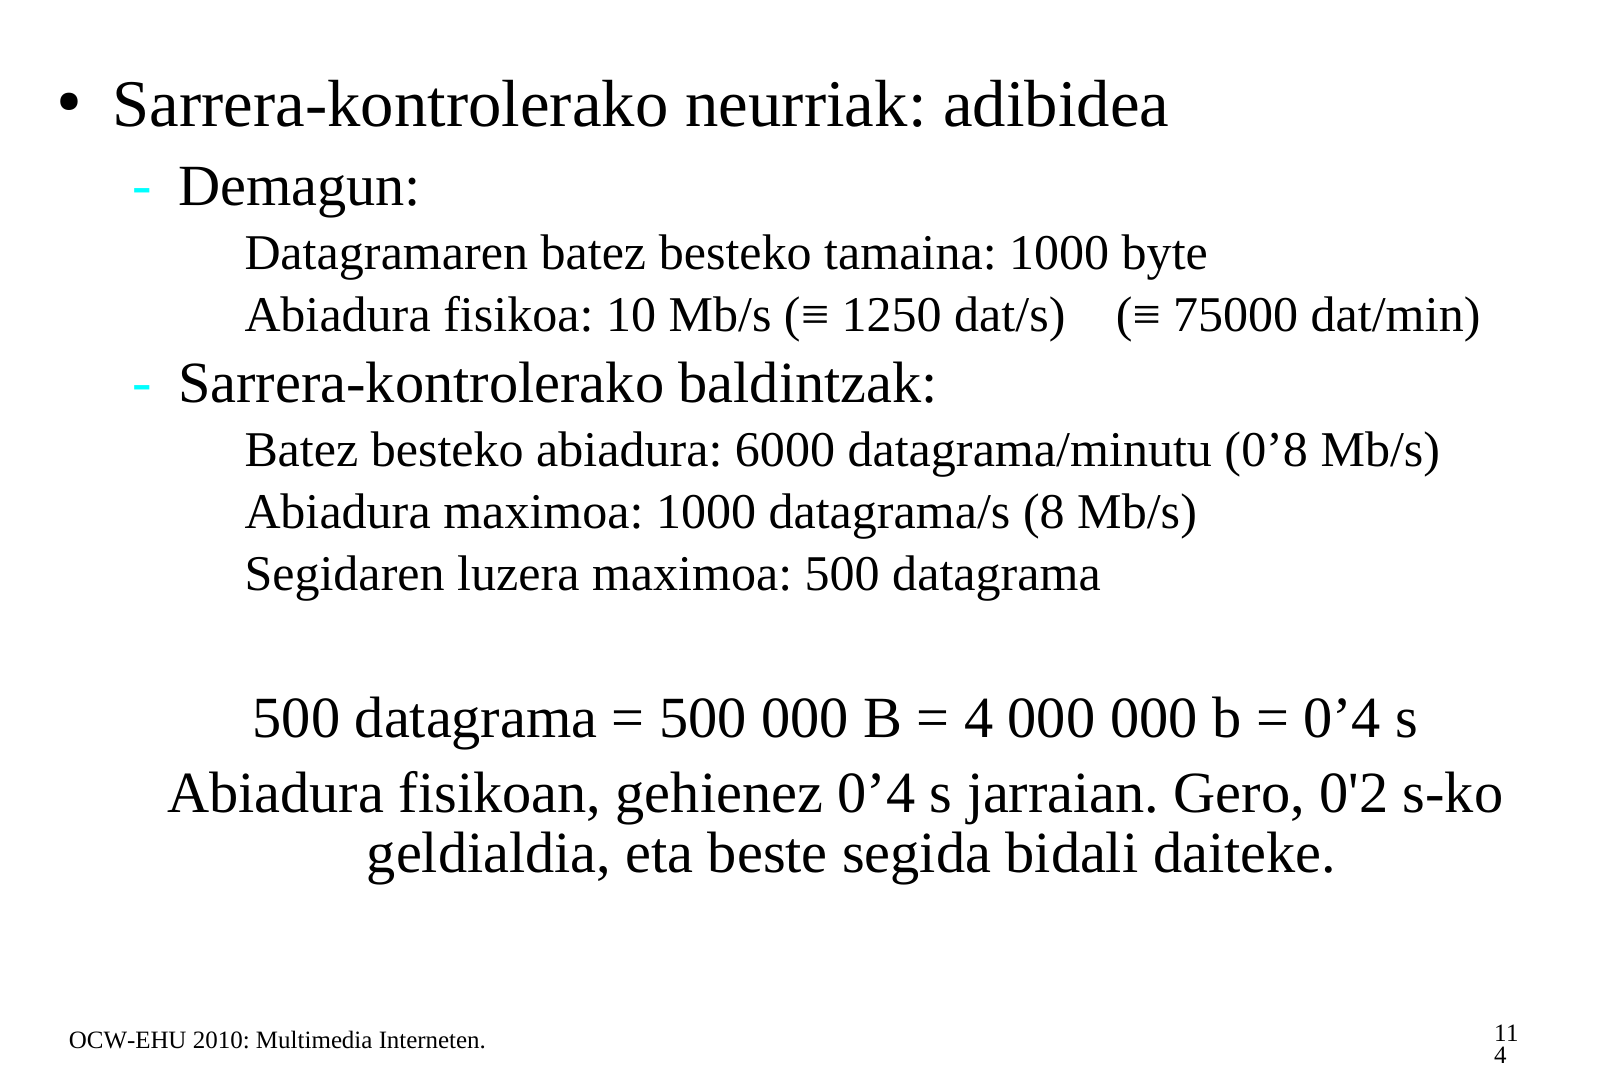

# Sarrera-kontrolerako neurriak: adibidea
Demagun:
Datagramaren batez besteko tamaina: 1000 byte
Abiadura fisikoa: 10 Mb/s (≡ 1250 dat/s) (≡ 75000 dat/min)
Sarrera-kontrolerako baldintzak:
Batez besteko abiadura: 6000 datagrama/minutu (0’8 Mb/s)
Abiadura maximoa: 1000 datagrama/s (8 Mb/s)
Segidaren luzera maximoa: 500 datagrama
500 datagrama = 500 000 B = 4 000 000 b = 0’4 s
Abiadura fisikoan, gehienez 0’4 s jarraian. Gero, 0'2 s-ko geldialdia, eta beste segida bidali daiteke.
114